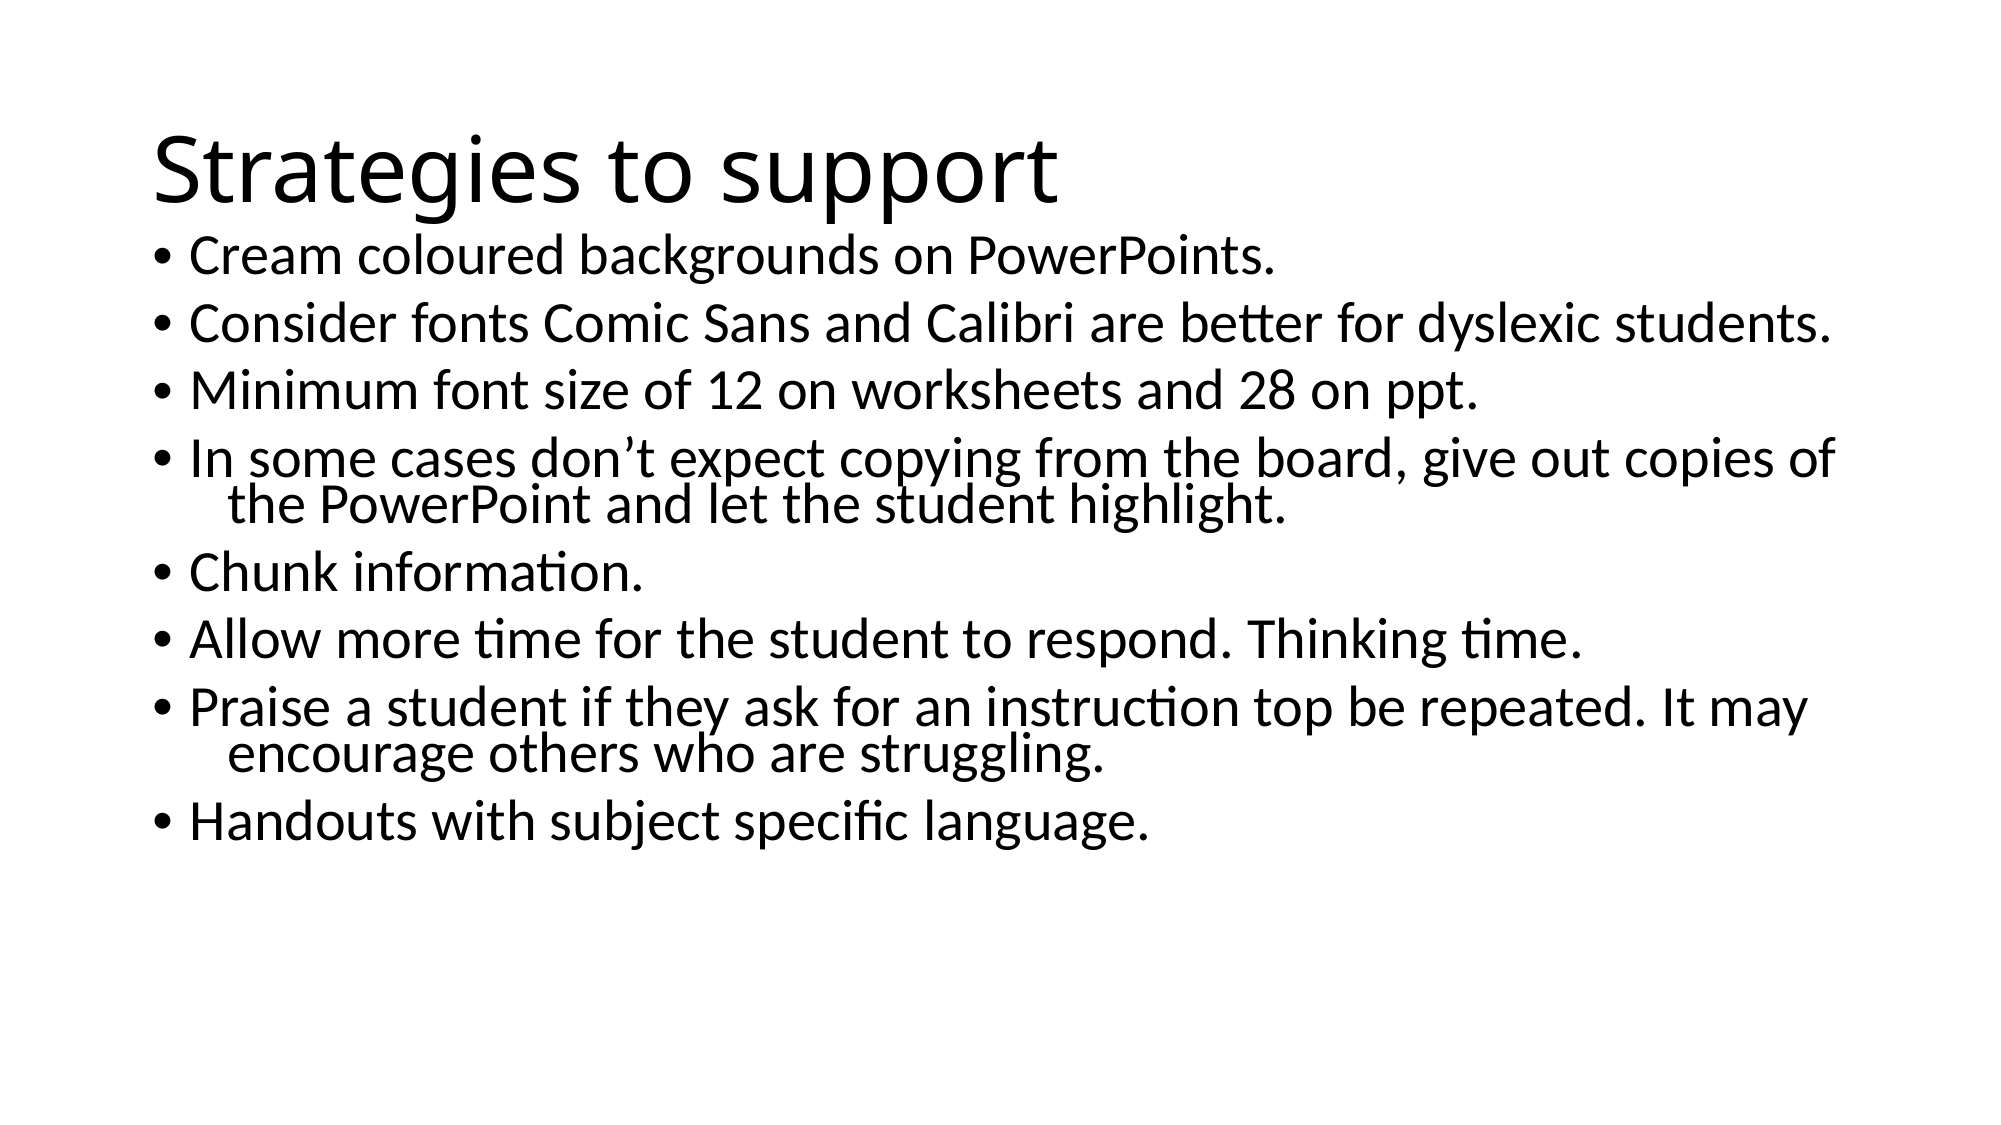

# Strategies to support
Cream coloured backgrounds on PowerPoints.
Consider fonts Comic Sans and Calibri are better for dyslexic students.
Minimum font size of 12 on worksheets and 28 on ppt.
In some cases don’t expect copying from the board, give out copies of the PowerPoint and let the student highlight.
Chunk information.
Allow more time for the student to respond. Thinking time.
Praise a student if they ask for an instruction top be repeated. It may encourage others who are struggling.
Handouts with subject specific language.